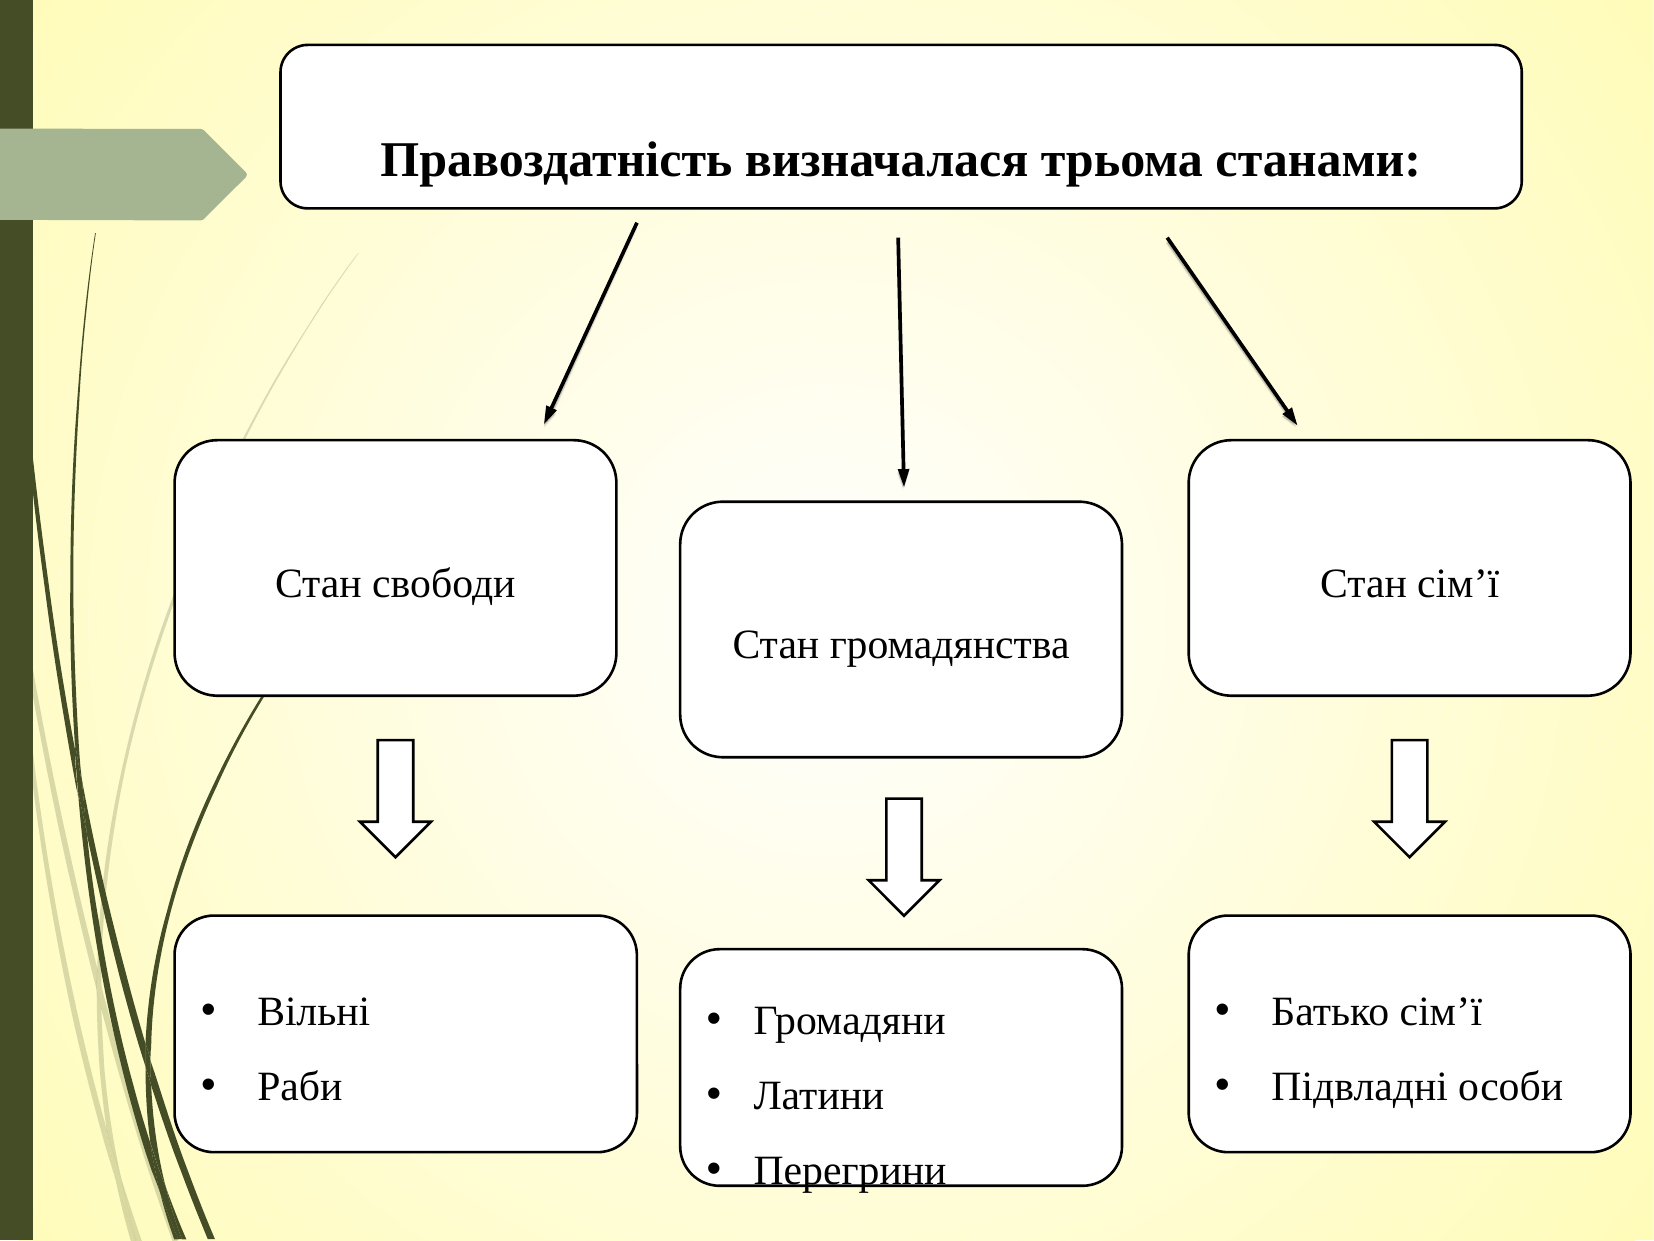

Правоздатність визначалася трьома станами:
Стан свободи
Стан сім’ї
Стан громадянства
Вільні
Раби
Батько сім’ї
Підвладні особи
Громадяни
Латини
Перегрини